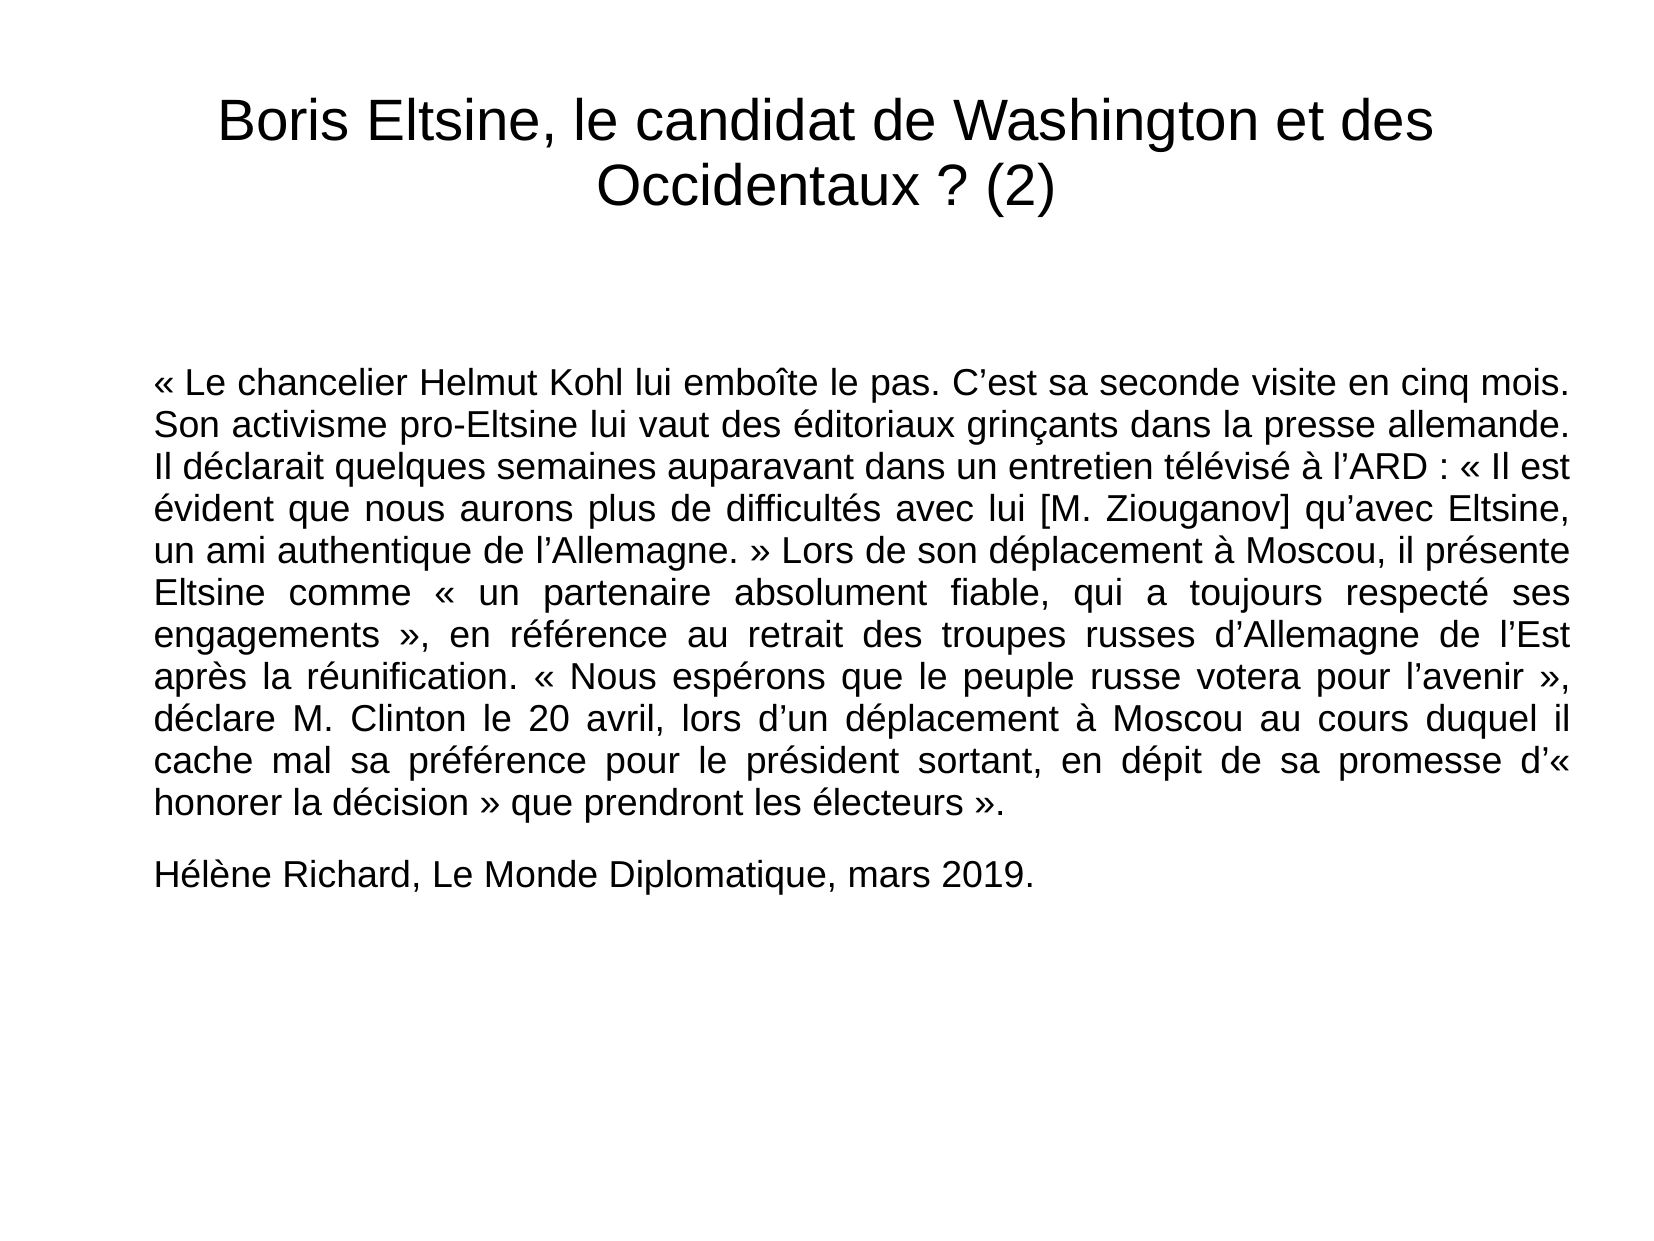

# Boris Eltsine, le candidat de Washington et des Occidentaux ? (2)
« Le chancelier Helmut Kohl lui emboîte le pas. C’est sa seconde visite en cinq mois. Son activisme pro-Eltsine lui vaut des éditoriaux grinçants dans la presse allemande. Il déclarait quelques semaines auparavant dans un entretien télévisé à l’ARD : « Il est évident que nous aurons plus de difficultés avec lui [M. Ziouganov] qu’avec Eltsine, un ami authentique de l’Allemagne. » Lors de son déplacement à Moscou, il présente Eltsine comme « un partenaire absolument fiable, qui a toujours respecté ses engagements », en référence au retrait des troupes russes d’Allemagne de l’Est après la réunification. « Nous espérons que le peuple russe votera pour l’avenir », déclare M. Clinton le 20 avril, lors d’un déplacement à Moscou au cours duquel il cache mal sa préférence pour le président sortant, en dépit de sa promesse d’« honorer la décision » que prendront les électeurs ».
Hélène Richard, Le Monde Diplomatique, mars 2019.